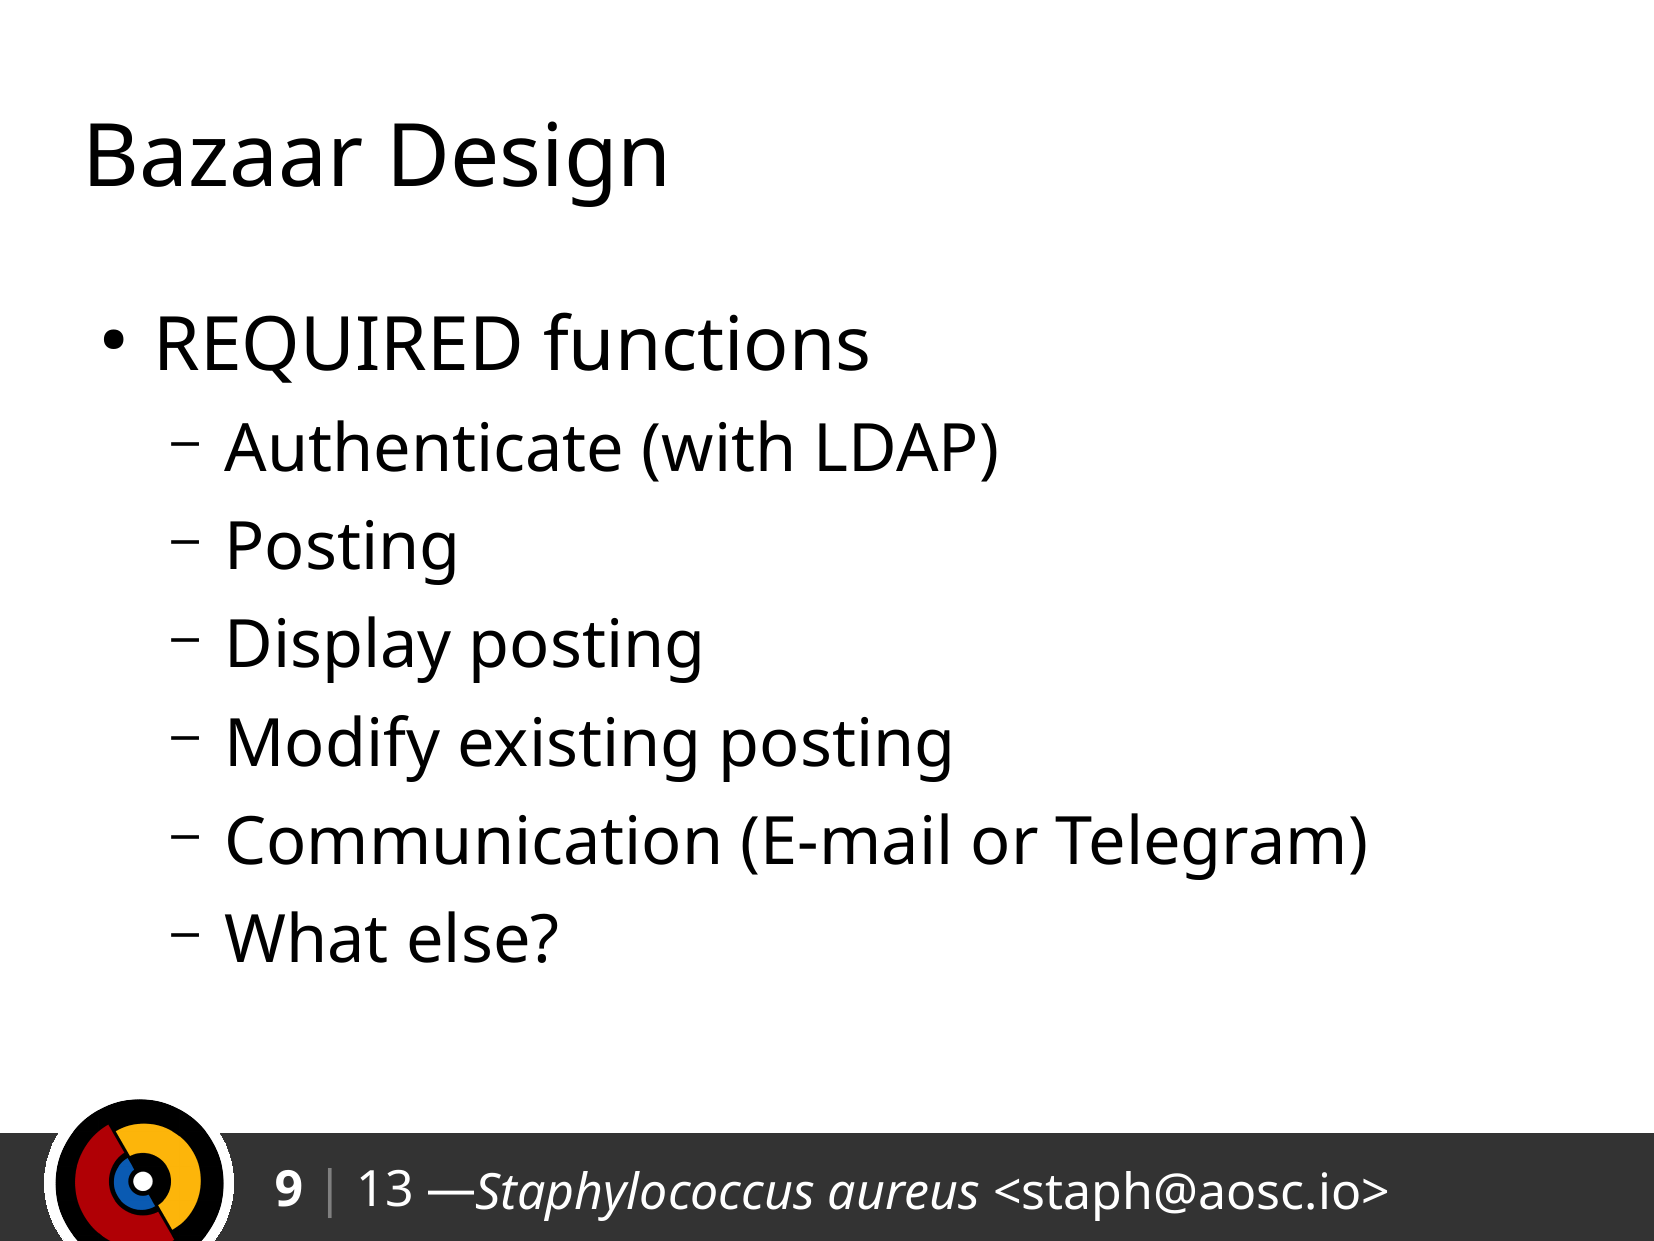

# Bazaar Design
REQUIRED functions
Authenticate (with LDAP)
Posting
Display posting
Modify existing posting
Communication (E-mail or Telegram)
What else?